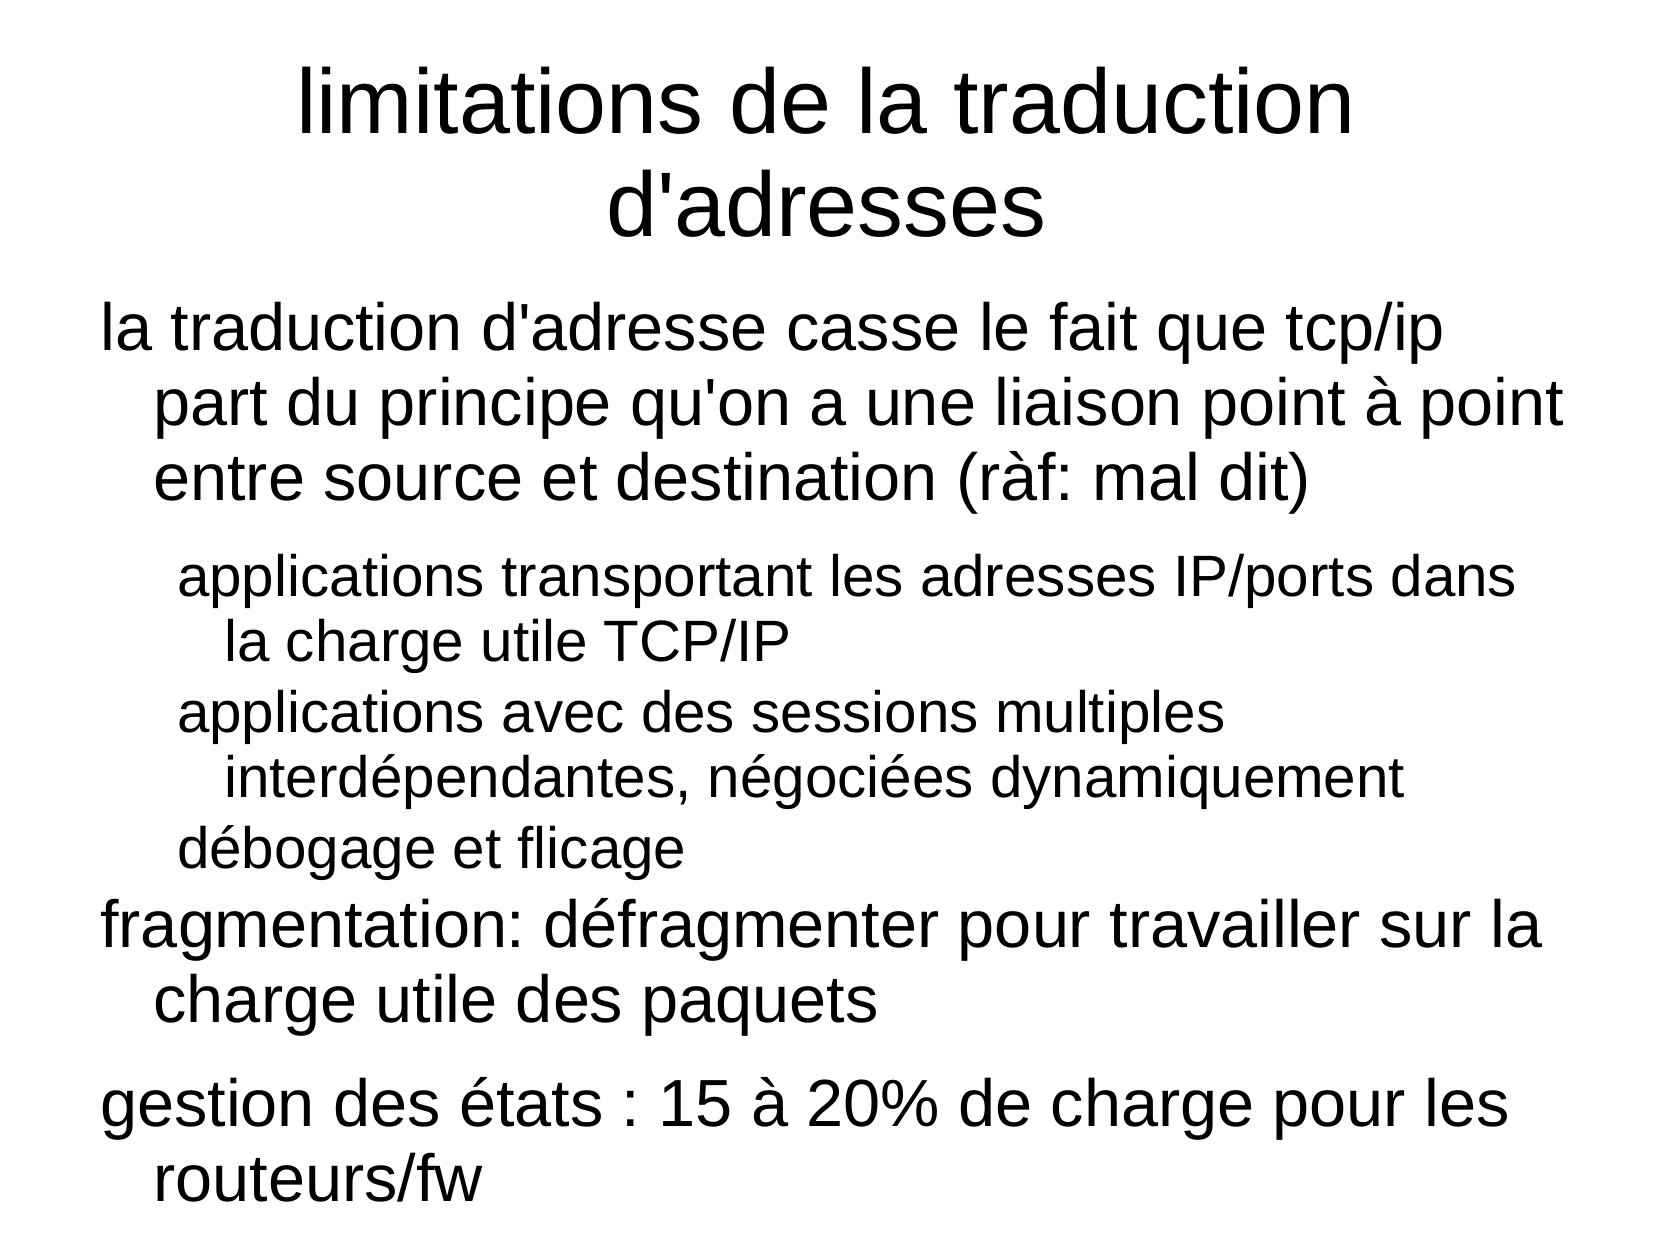

# limitations de la traduction d'adresses
la traduction d'adresse casse le fait que tcp/ip part du principe qu'on a une liaison point à point entre source et destination (ràf: mal dit)
applications transportant les adresses IP/ports dans la charge utile TCP/IP
applications avec des sessions multiples interdépendantes, négociées dynamiquement
débogage et flicage
fragmentation: défragmenter pour travailler sur la charge utile des paquets
gestion des états : 15 à 20% de charge pour les routeurs/fw